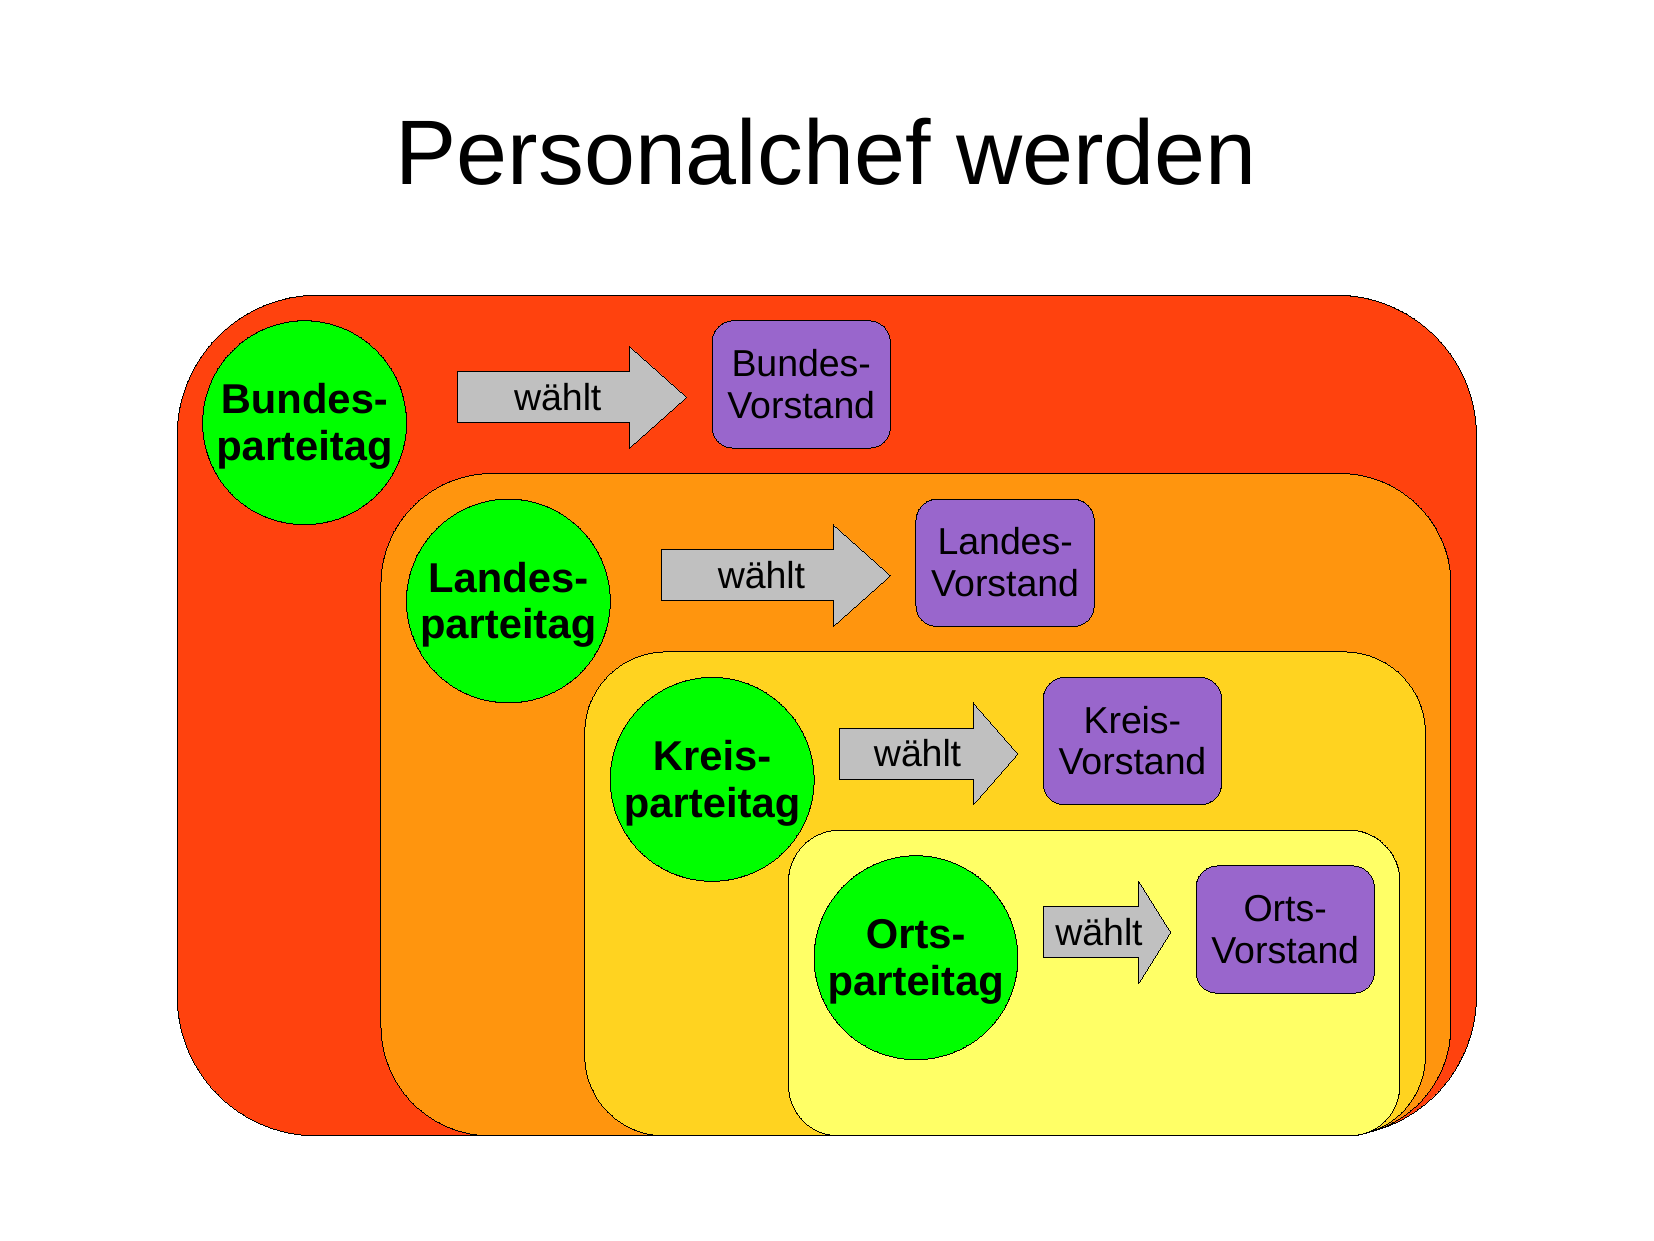

# Personalchef werden
Bundes-
parteitag
Bundes-
Vorstand
wählt
Landes-
parteitag
Landes-
Vorstand
wählt
Kreis-
parteitag
Kreis-
Vorstand
wählt
Orts-
parteitag
Orts-
Vorstand
wählt